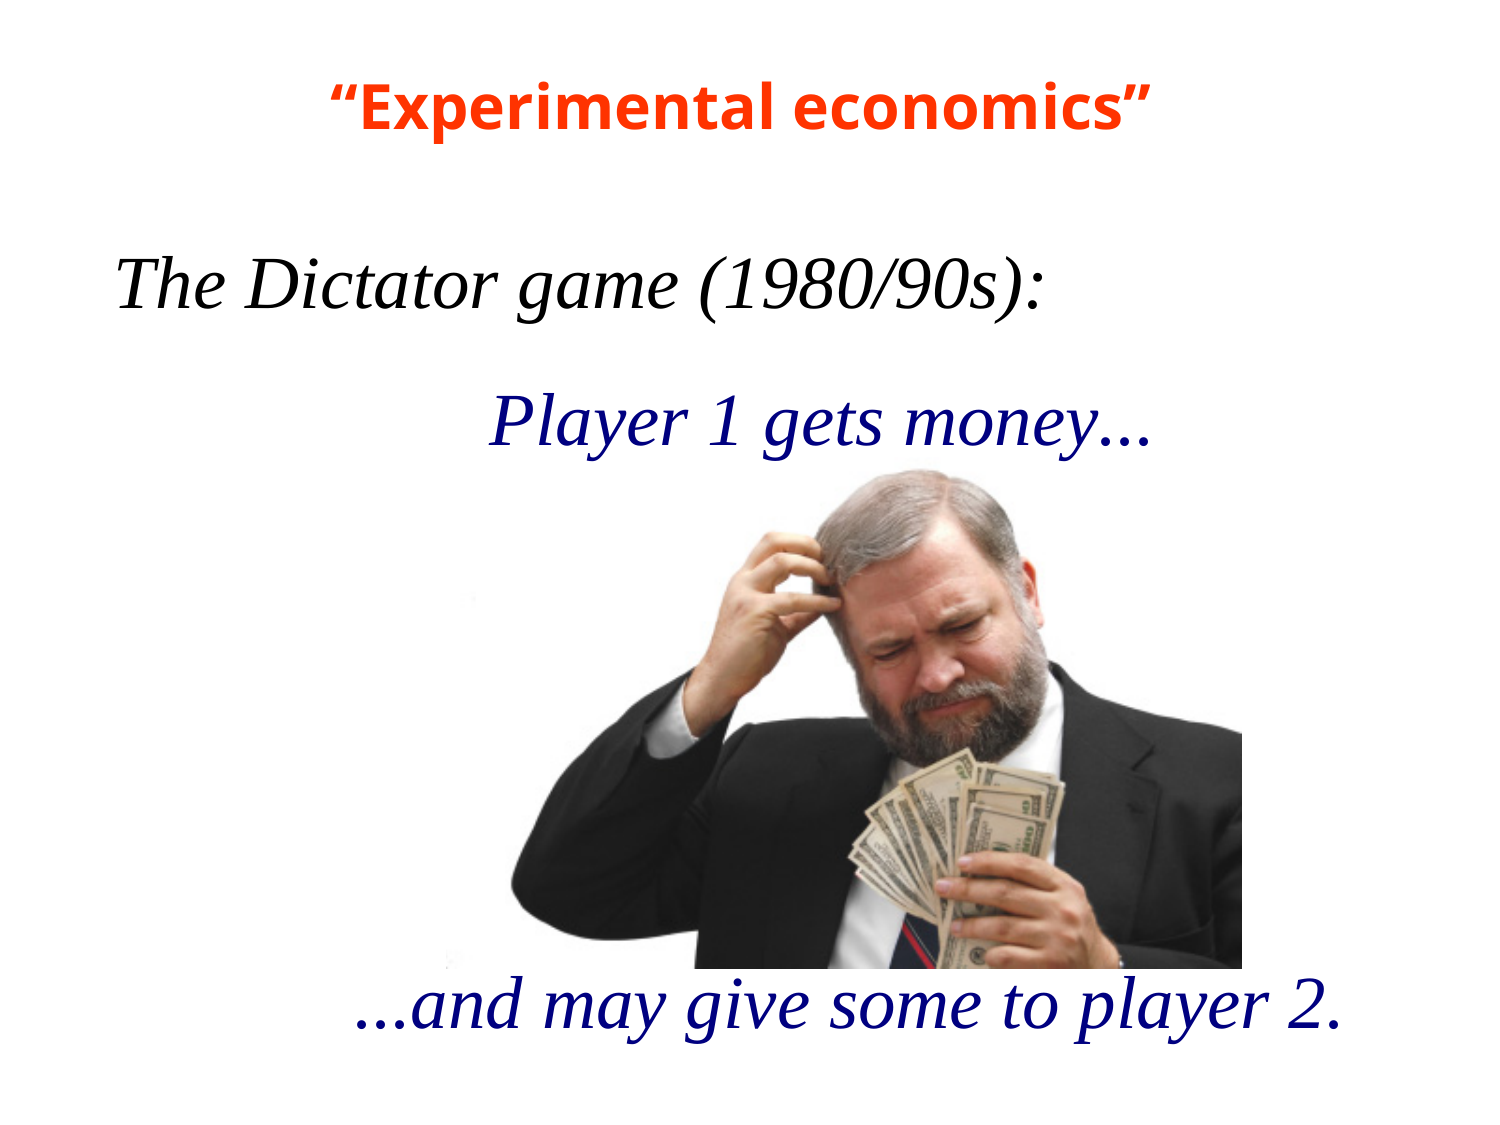

“Experimental economics”
The Dictator game (1980/90s):
Player 1 gets money...
...and may give some to player 2.